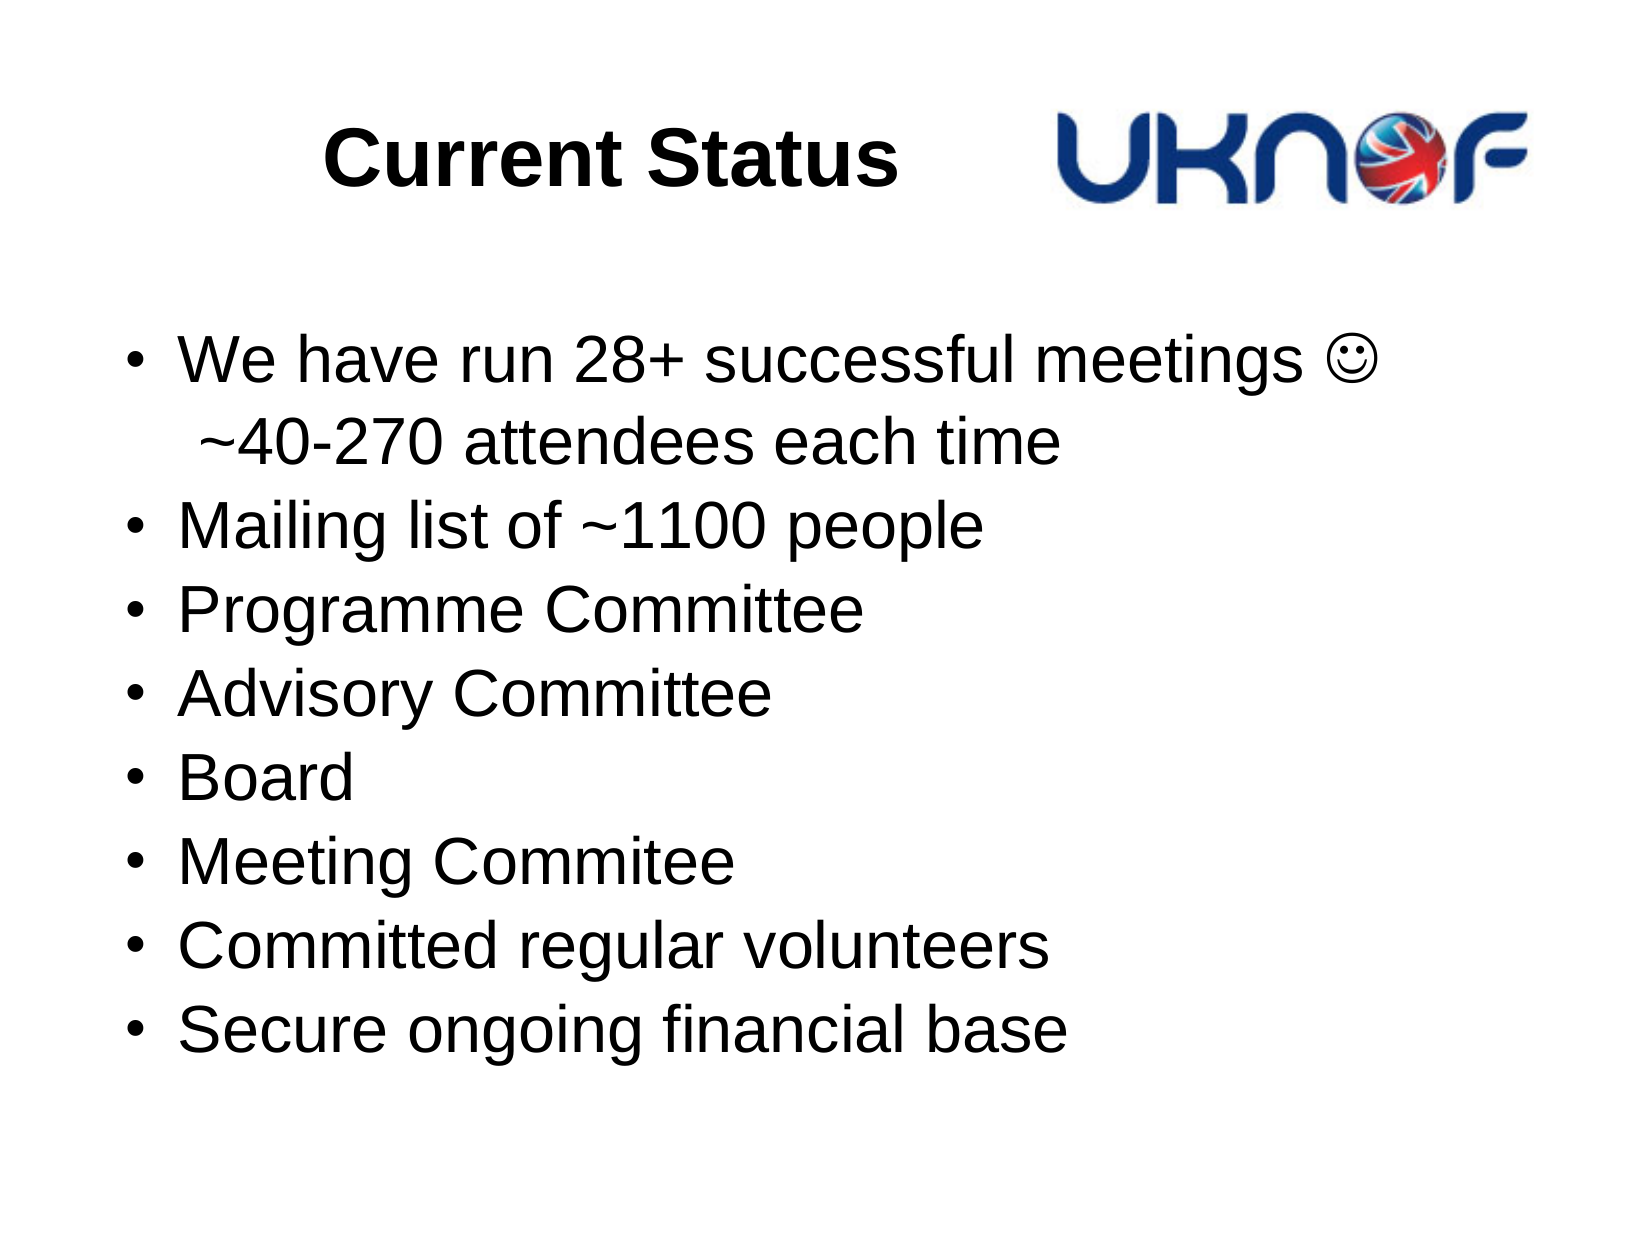

# Current Status
We have run 28+ successful meetings 
~40-270 attendees each time
Mailing list of ~1100 people
Programme Committee
Advisory Committee
Board
Meeting Commitee
Committed regular volunteers
Secure ongoing financial base